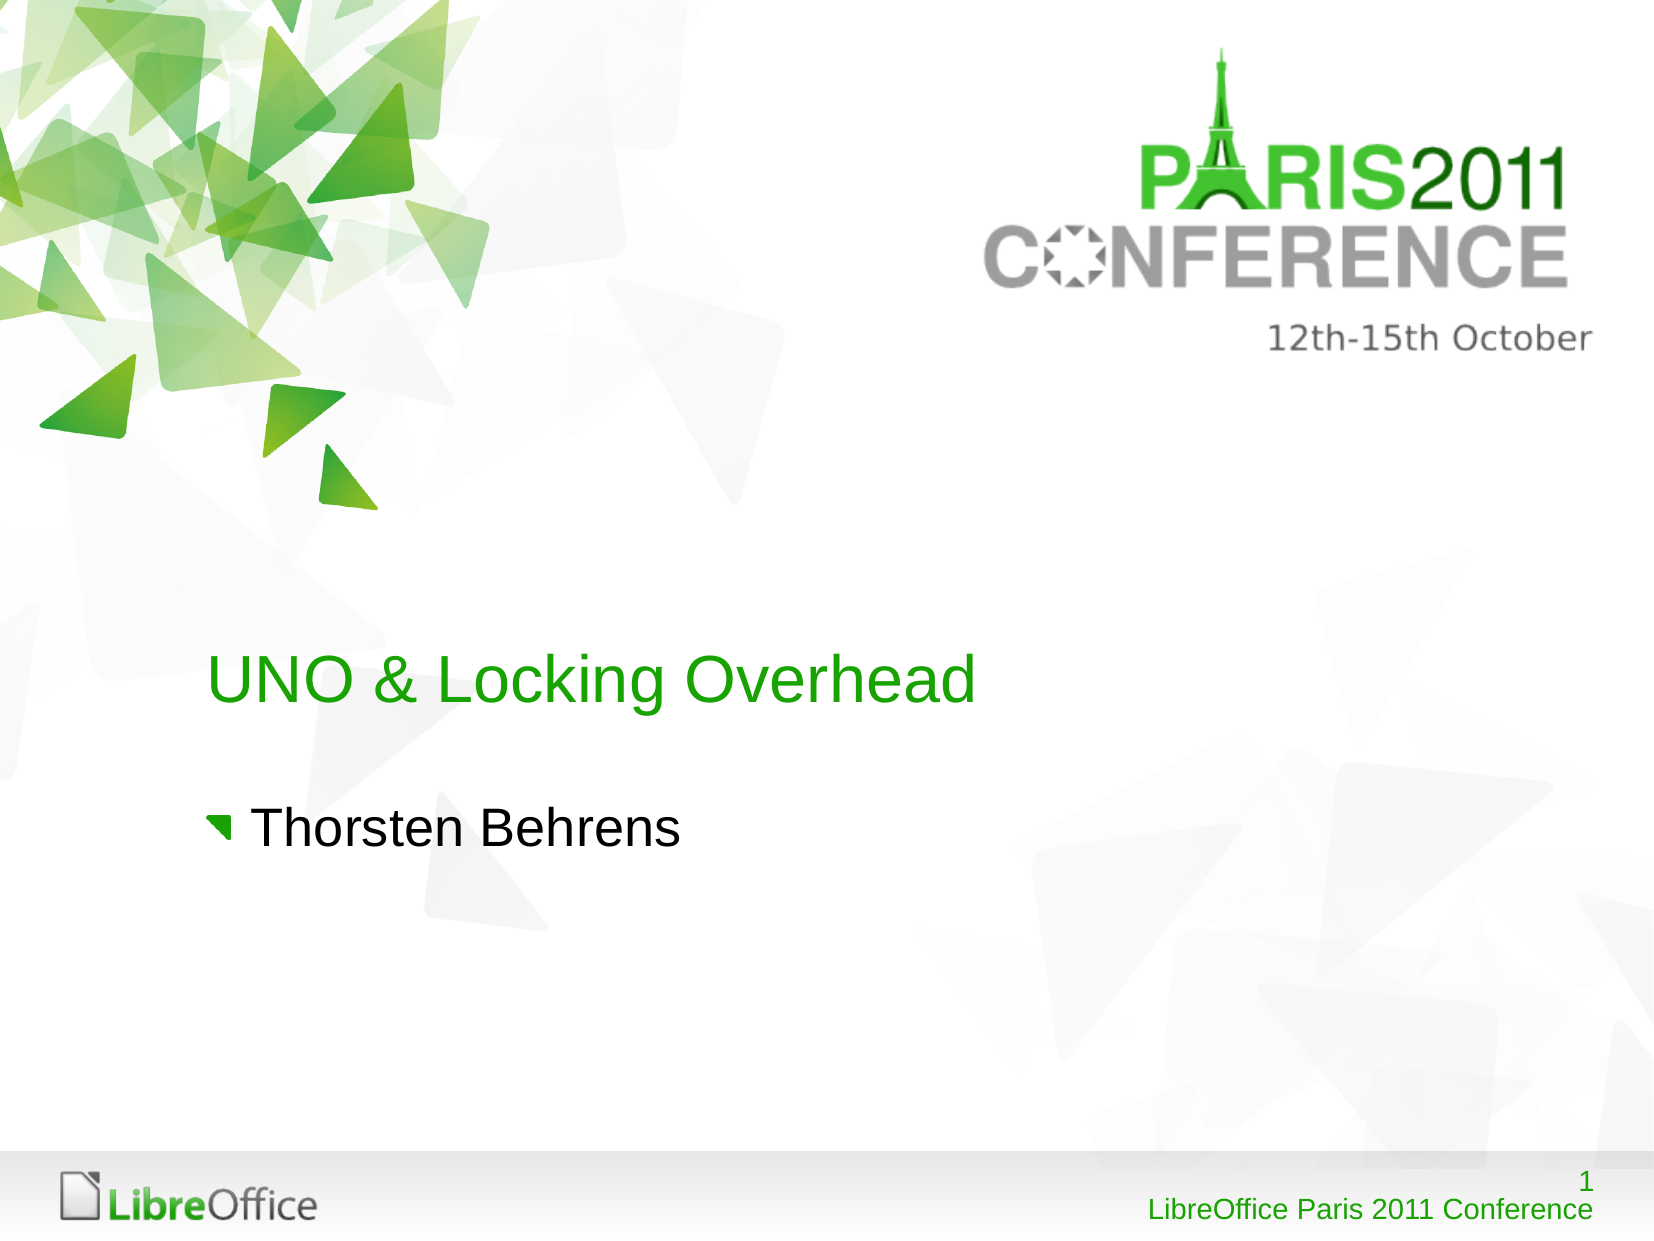

# UNO & Locking Overhead
Thorsten Behrens
1
LibreOffice Paris 2011 Conference